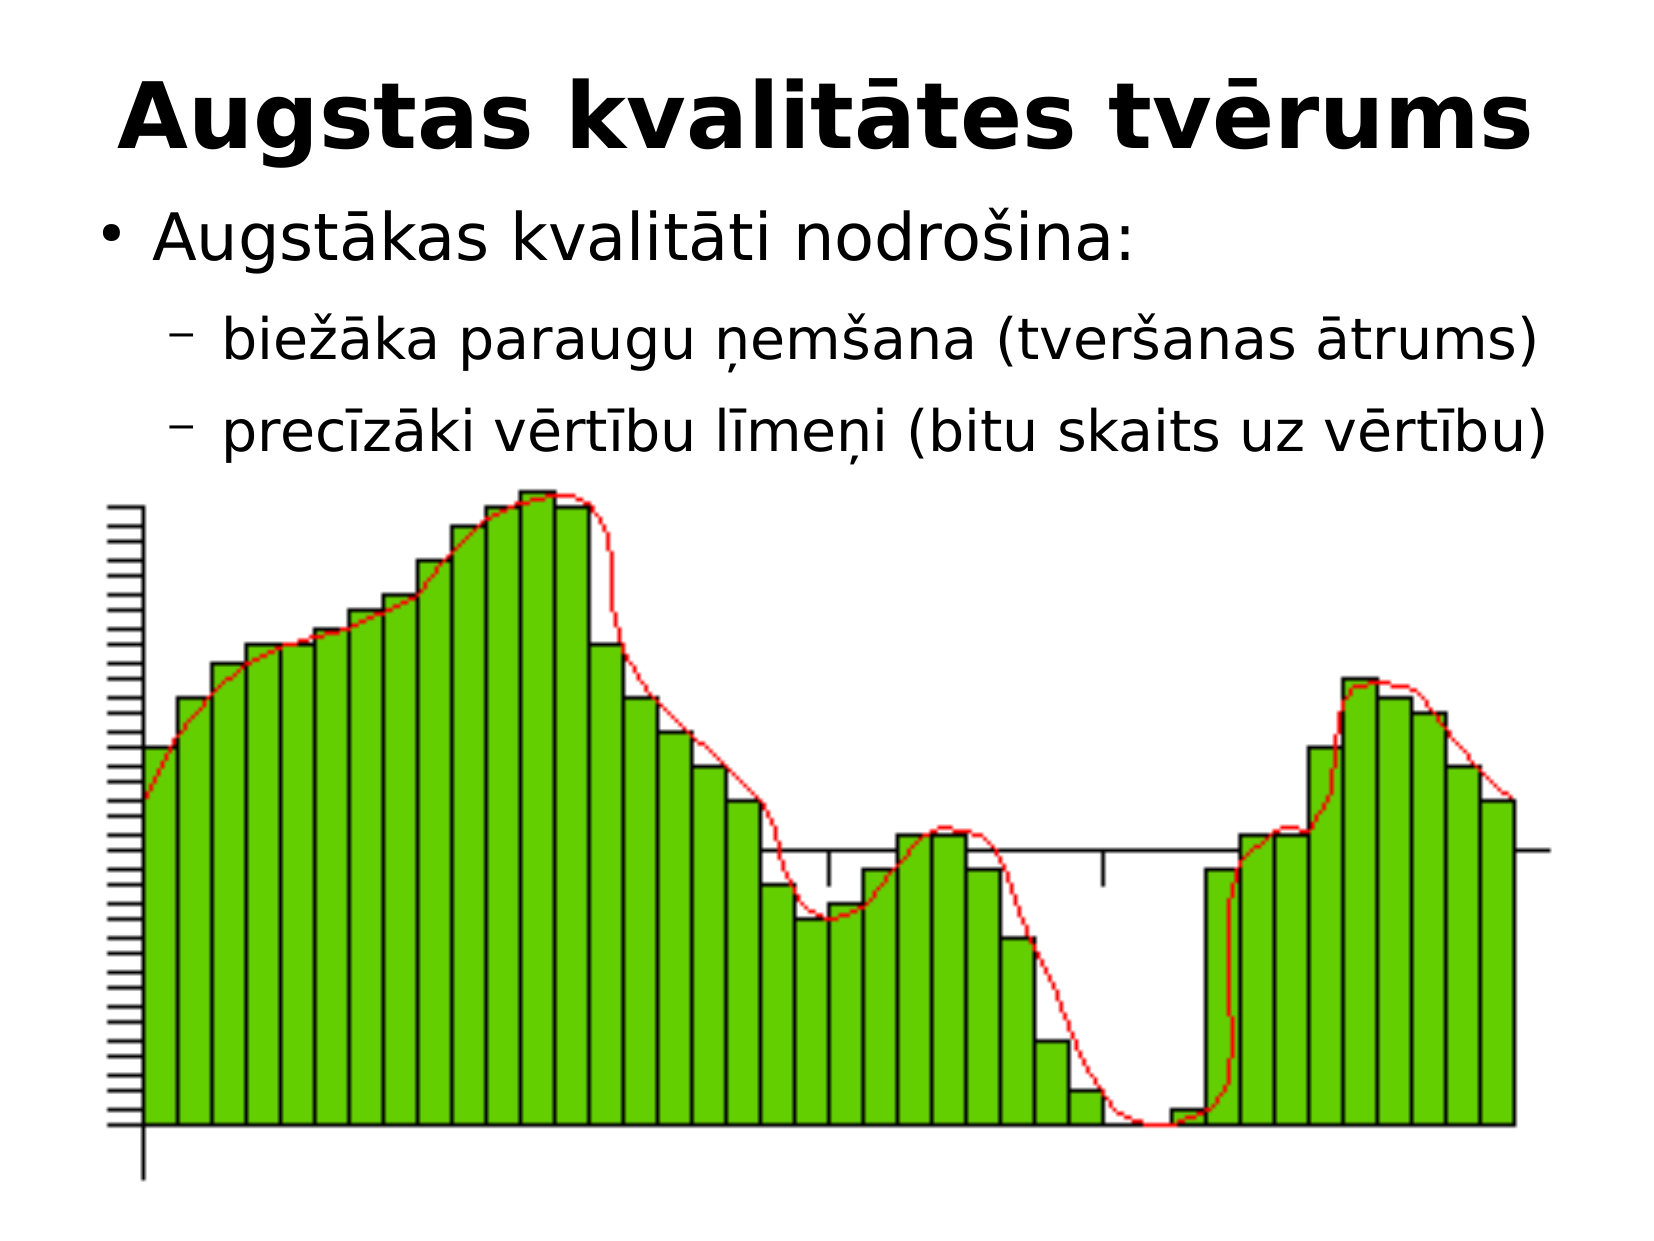

# Augstas kvalitātes tvērums
Augstākas kvalitāti nodrošina:
biežāka paraugu ņemšana (tveršanas ātrums)
precīzāki vērtību līmeņi (bitu skaits uz vērtību)